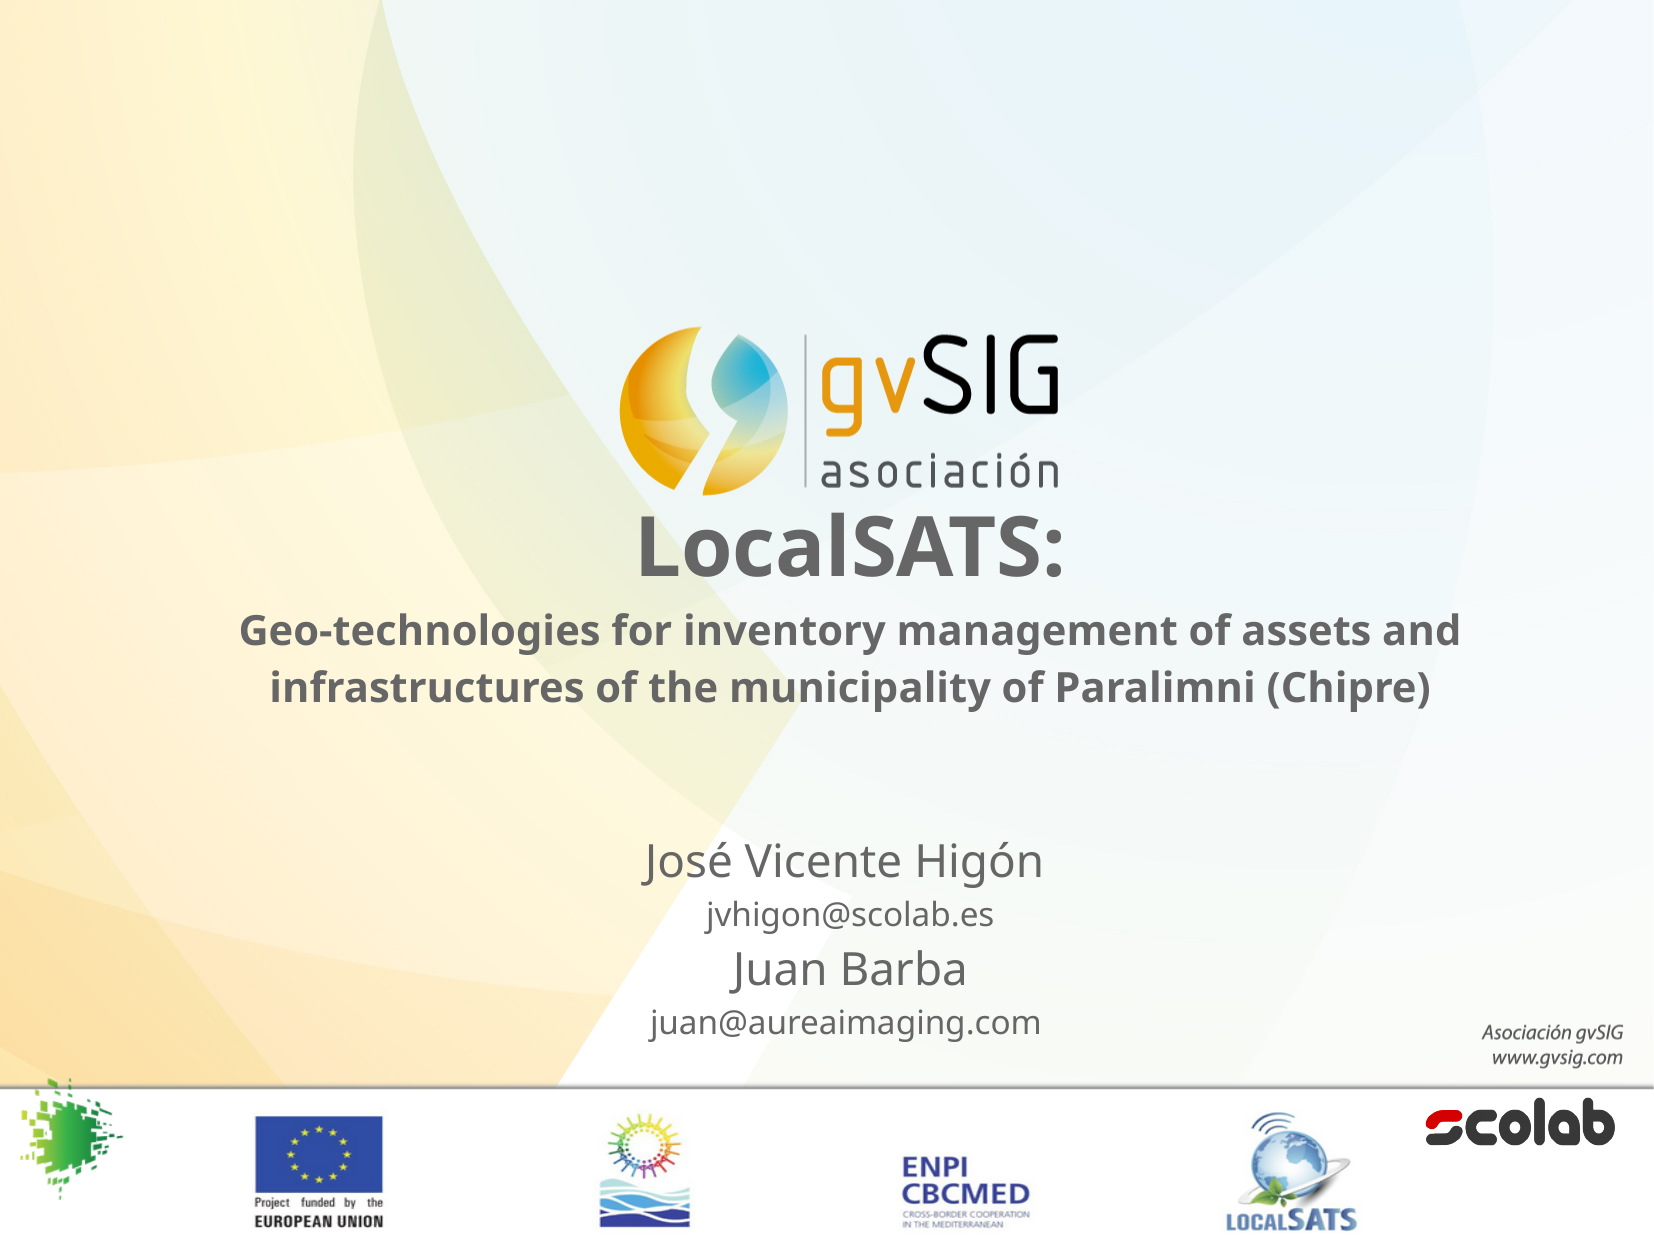

# LocalSATS: Geo-technologies for inventory management of assets and infrastructures of the municipality of Paralimni (Chipre) José Vicente Higón jvhigon@scolab.es Juan Barba juan@aureaimaging.com